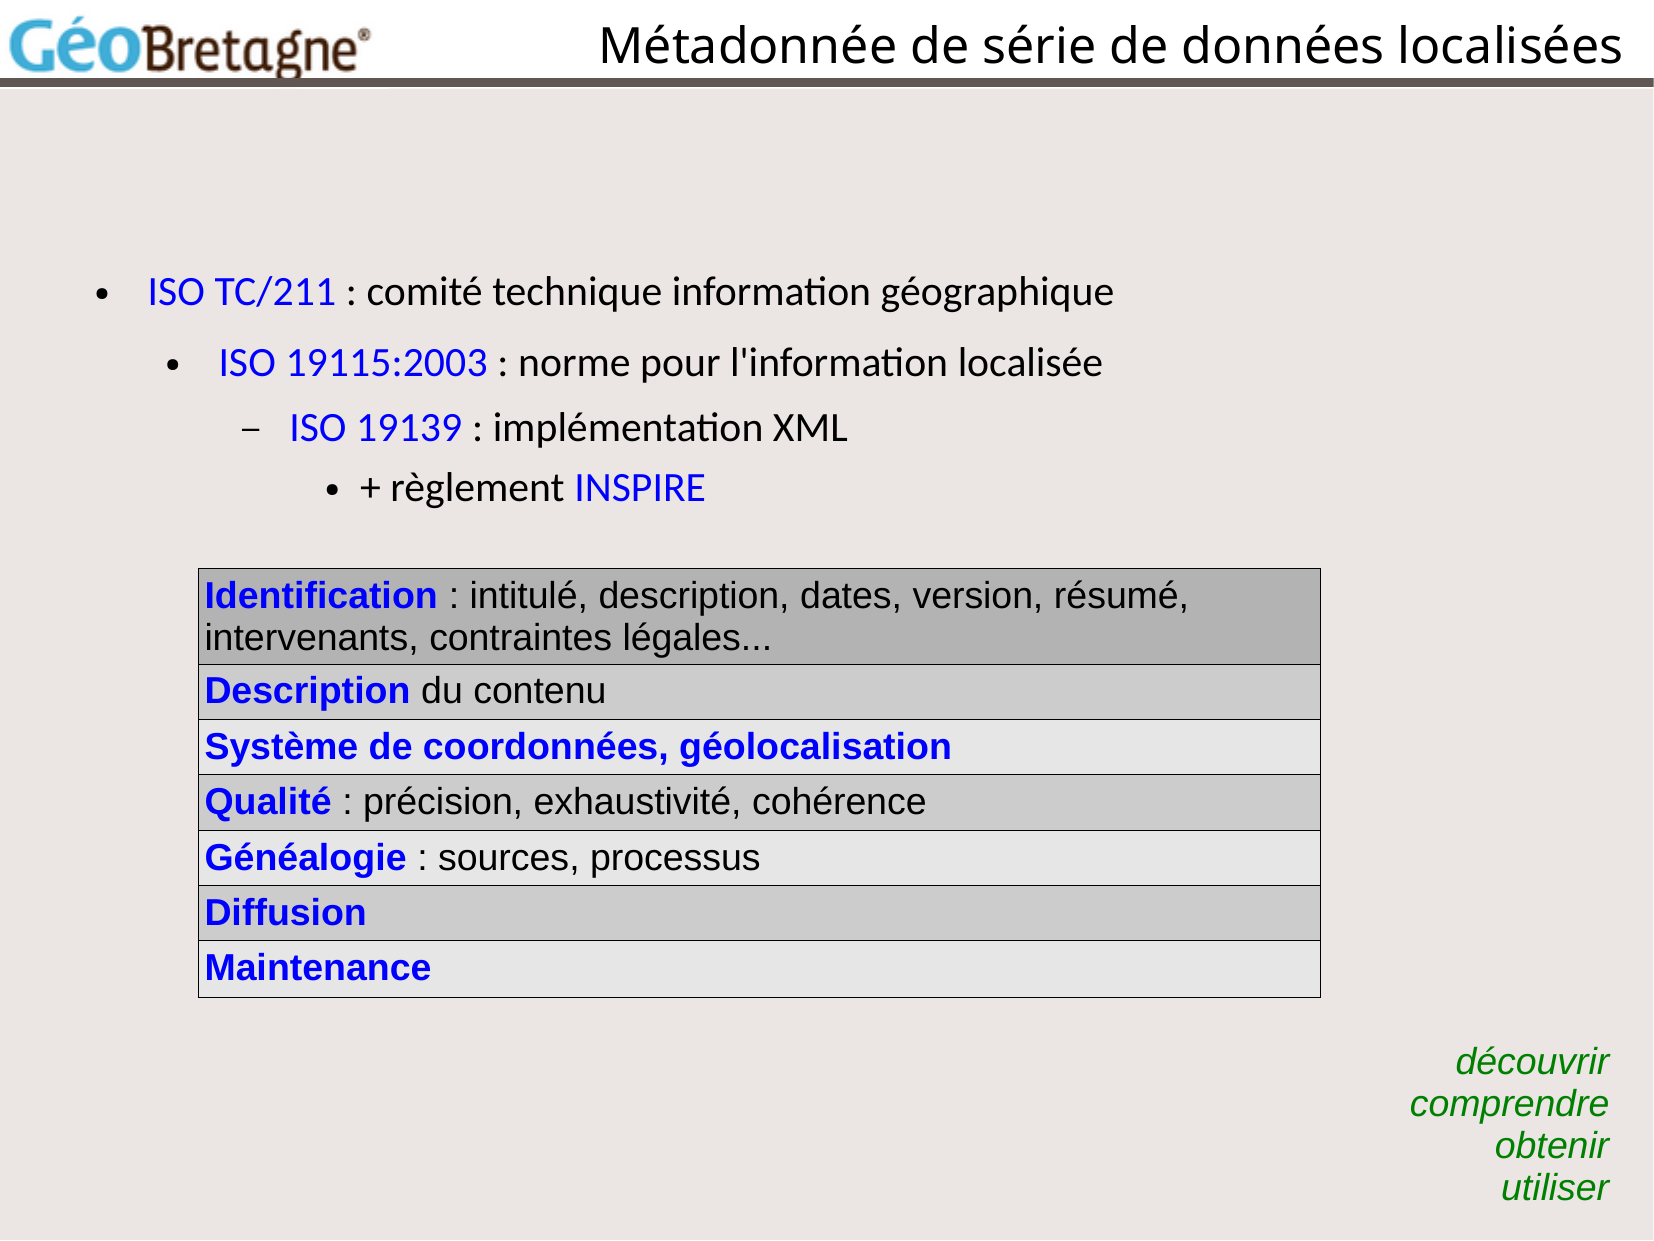

Métadonnée de série de données localisées
# ISO TC/211 : comité technique information géographique
ISO 19115:2003 : norme pour l'information localisée
ISO 19139 : implémentation XML
+ règlement INSPIRE
| Identification : intitulé, description, dates, version, résumé, intervenants, contraintes légales... |
| --- |
| Description du contenu |
| Système de coordonnées, géolocalisation |
| Qualité : précision, exhaustivité, cohérence |
| Généalogie : sources, processus |
| Diffusion |
| Maintenance |
découvrir
comprendre
obtenir
utiliser